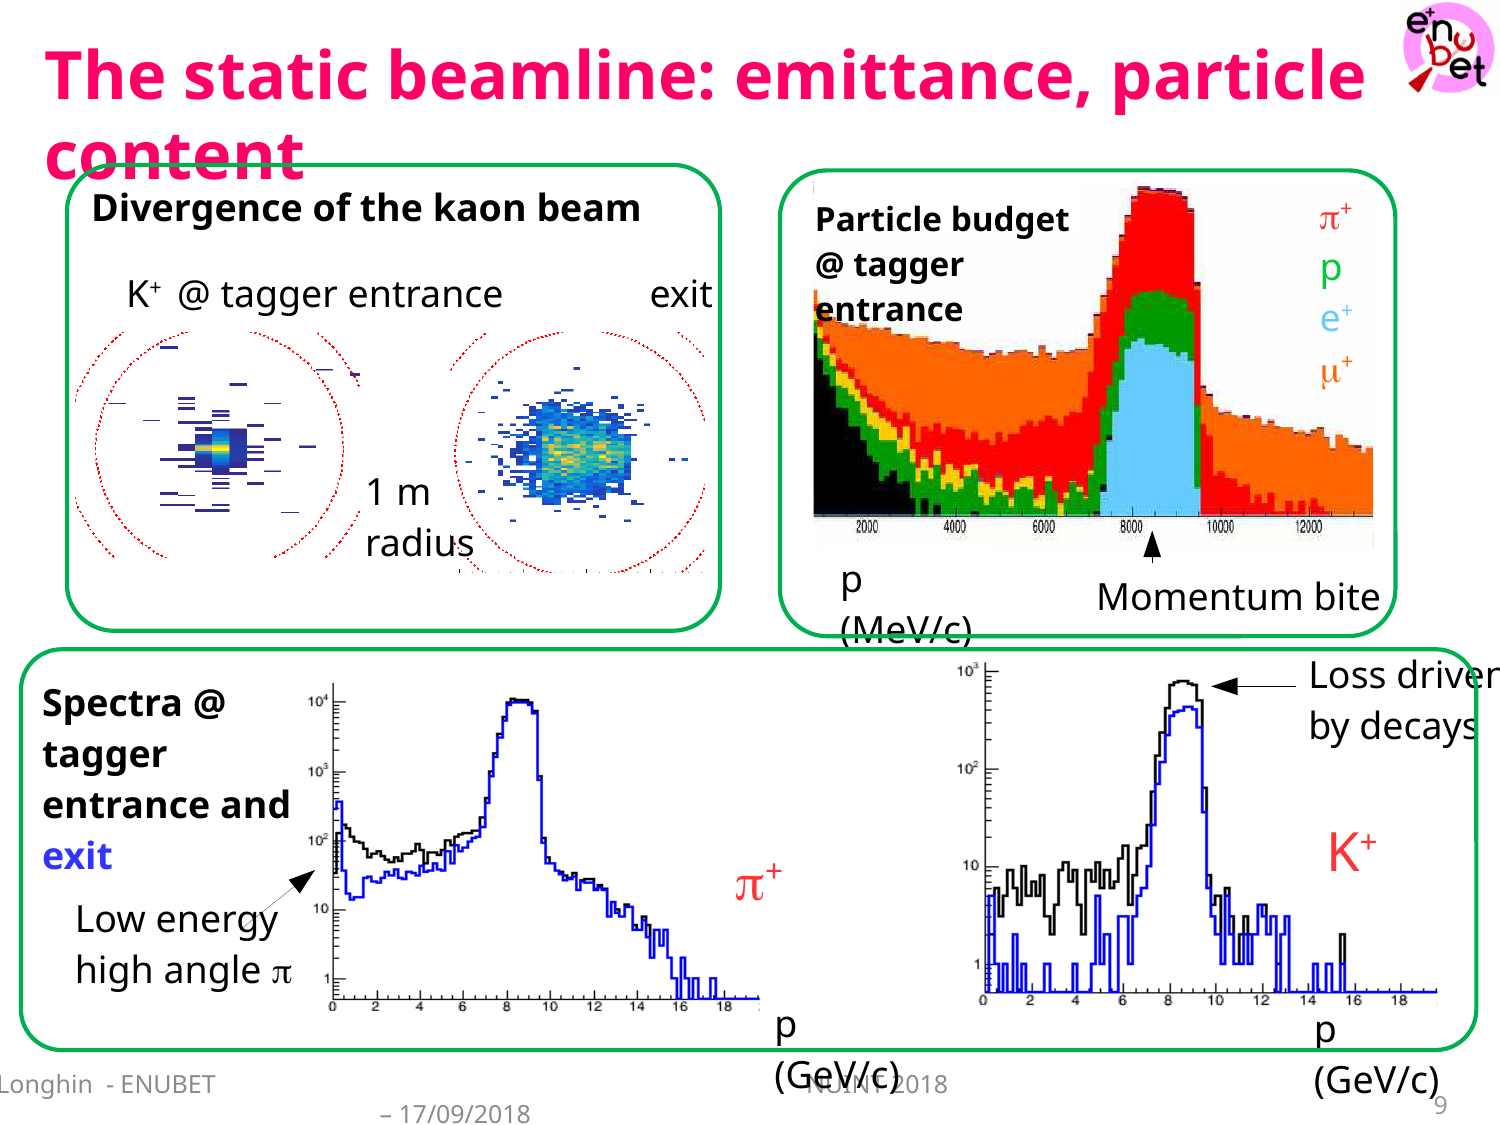

The static beamline: emittance, particle content
p+
p
e+
m+
Particle budget
@ tagger entrance
p (MeV/c)
Divergence of the kaon beam
K+ @ tagger entrance exit
1 m
radius
Momentum bite
Loss driven
by decays
Spectra @ tagger entrance and exit
K+
p+
Low energy
high angle p
p (GeV/c)
p (GeV/c)